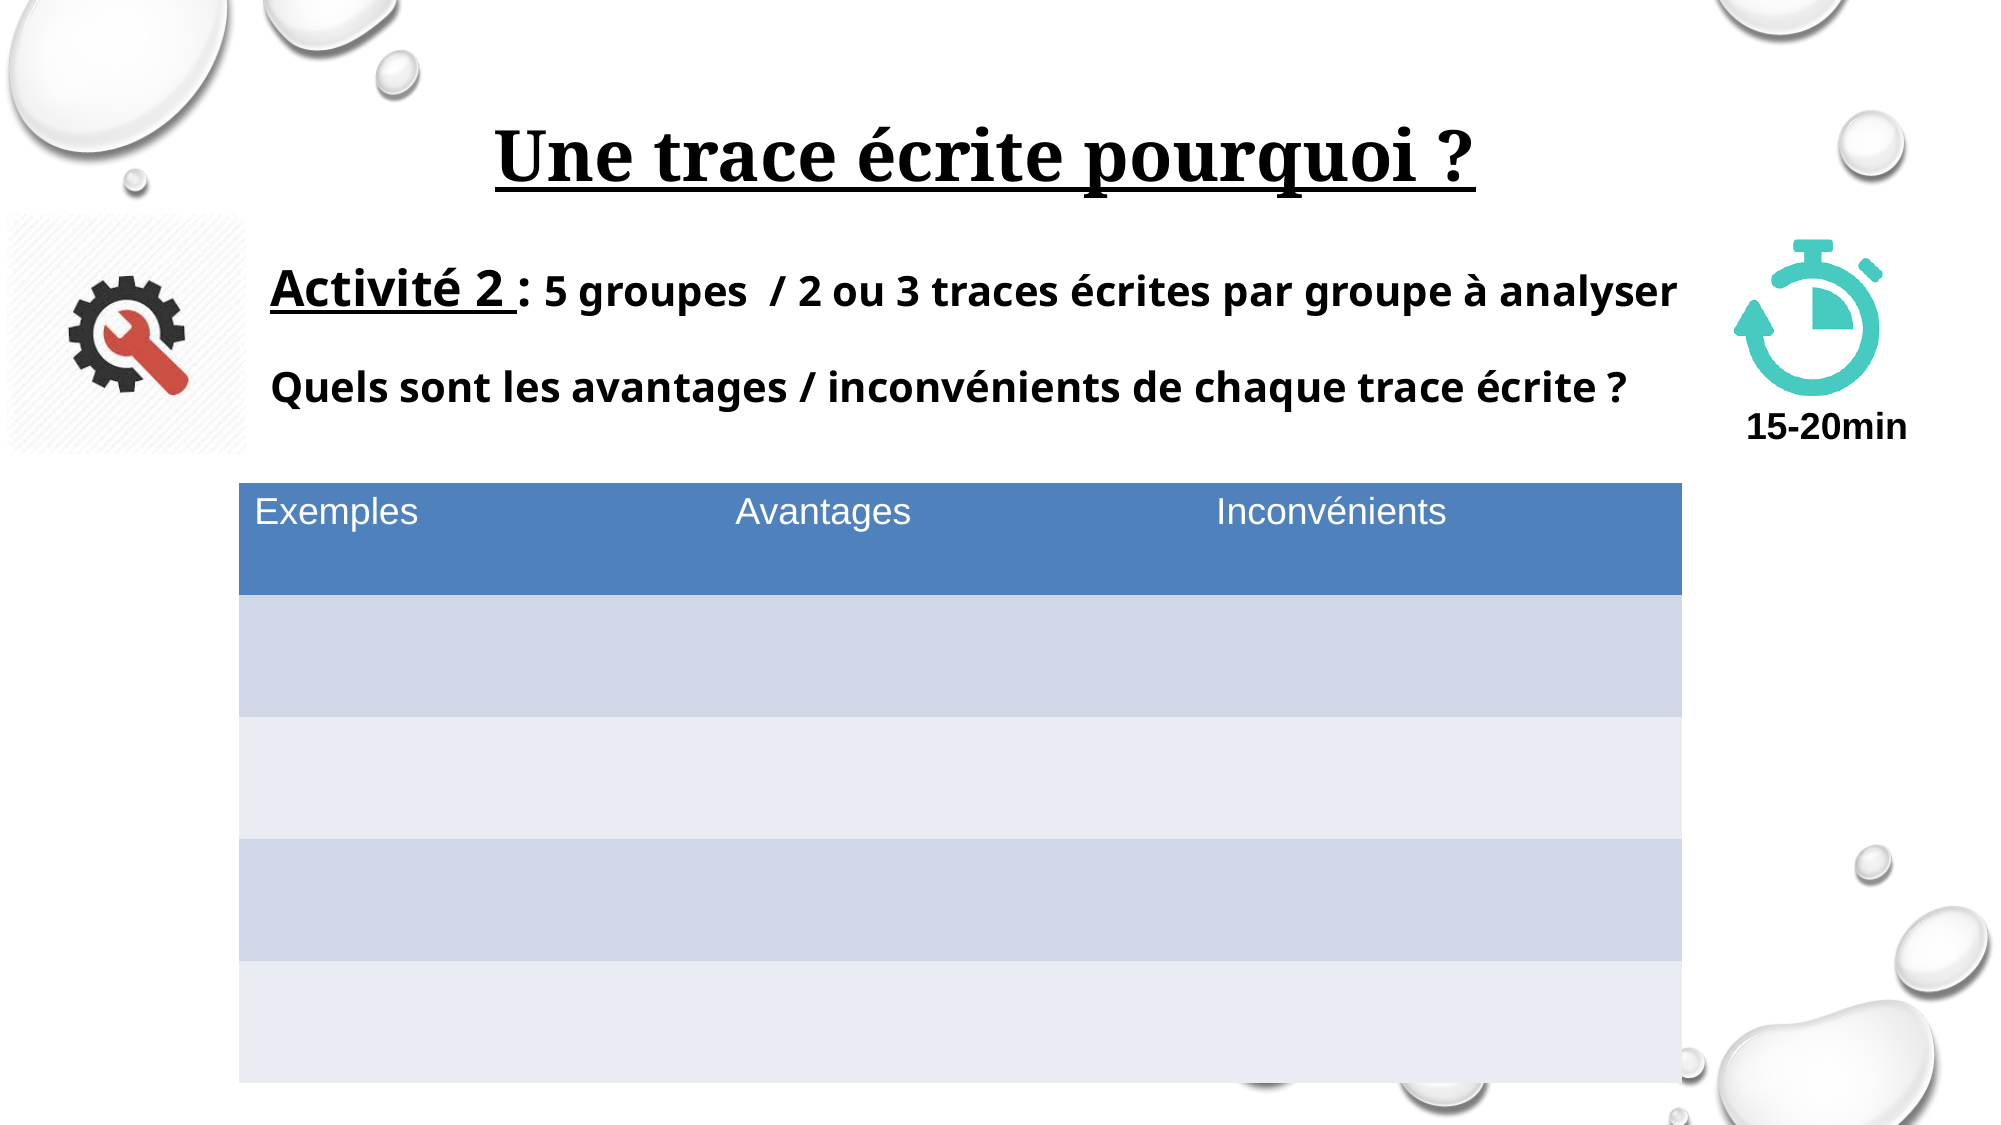

Une trace écrite pourquoi ?
Activité 2 : 5 groupes / 2 ou 3 traces écrites par groupe à analyser
Quels sont les avantages / inconvénients de chaque trace écrite ?
15-20min
| Exemples | Avantages | Inconvénients |
| --- | --- | --- |
| | | |
| | | |
| | | |
| | | |